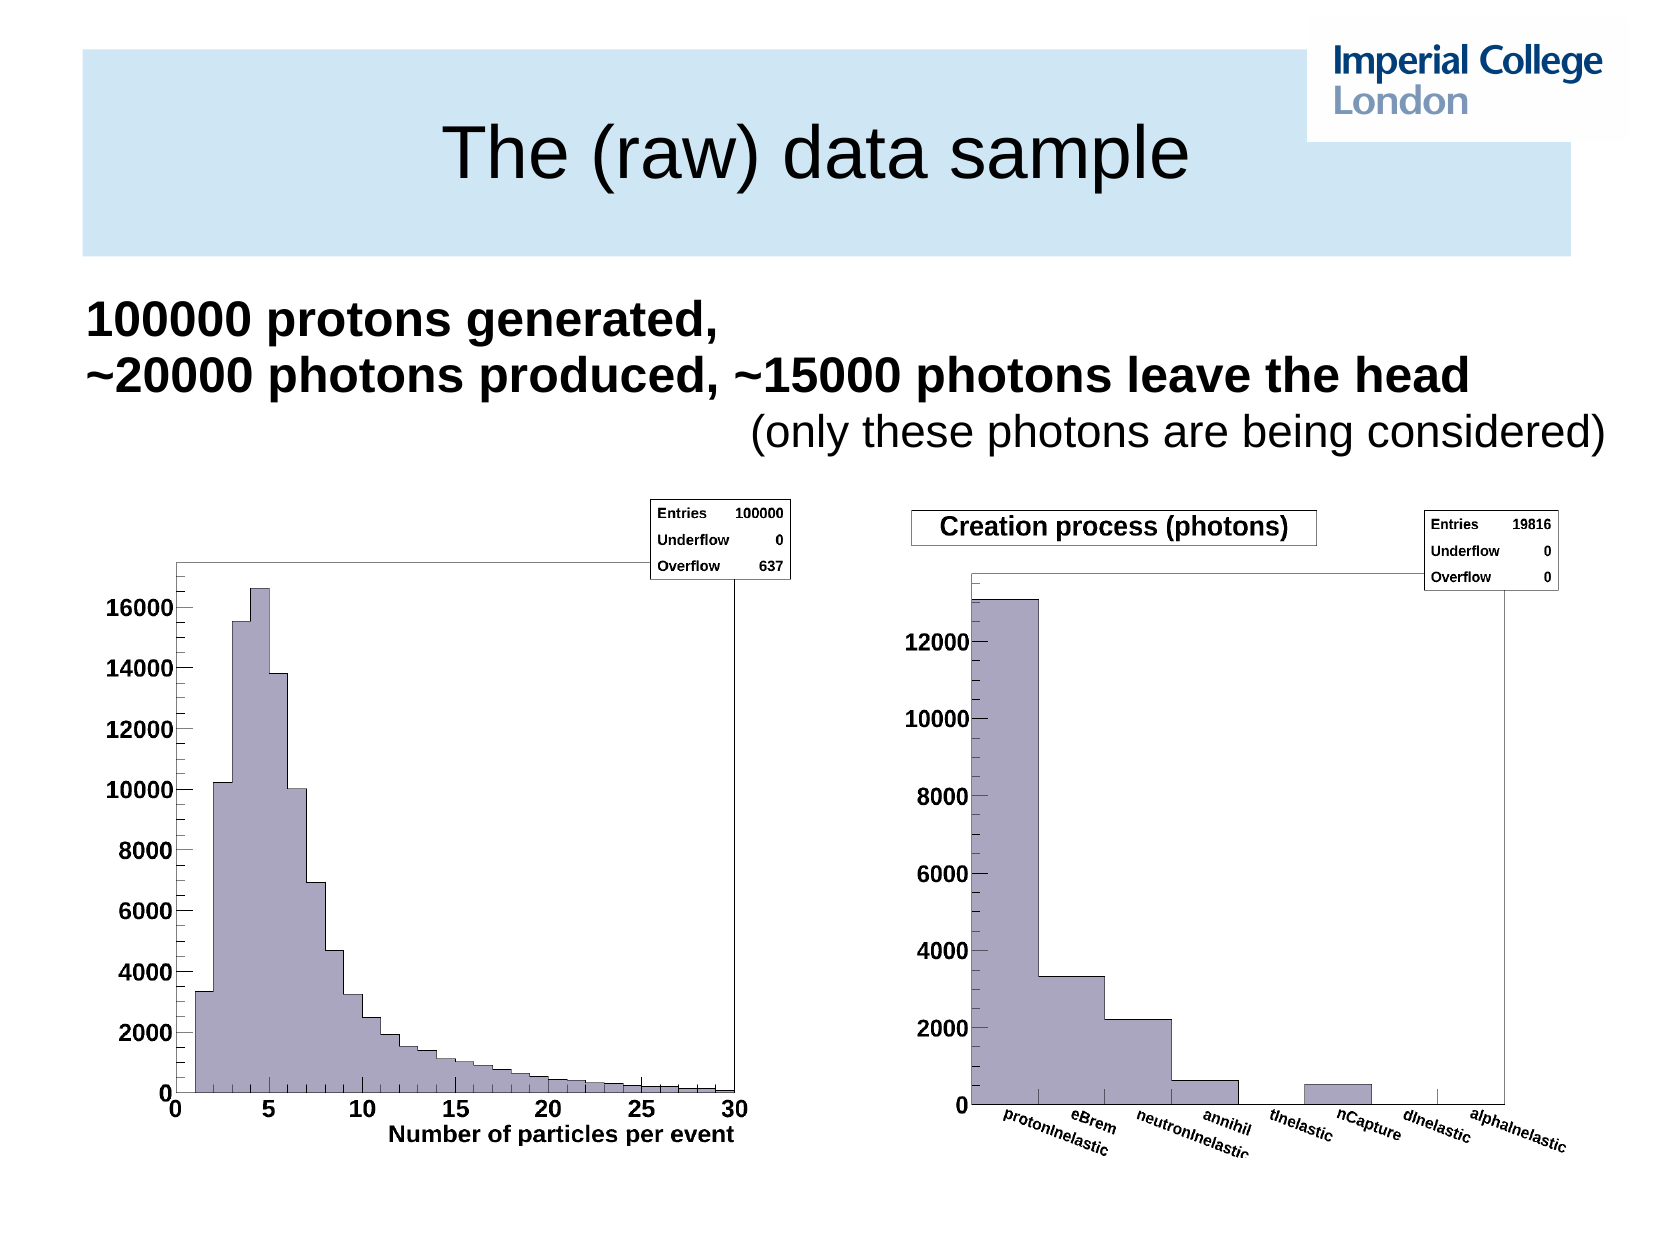

# The (raw) data sample
100000 protons generated,
~20000 photons produced, ~15000 photons leave the head
									(only these photons are being considered)